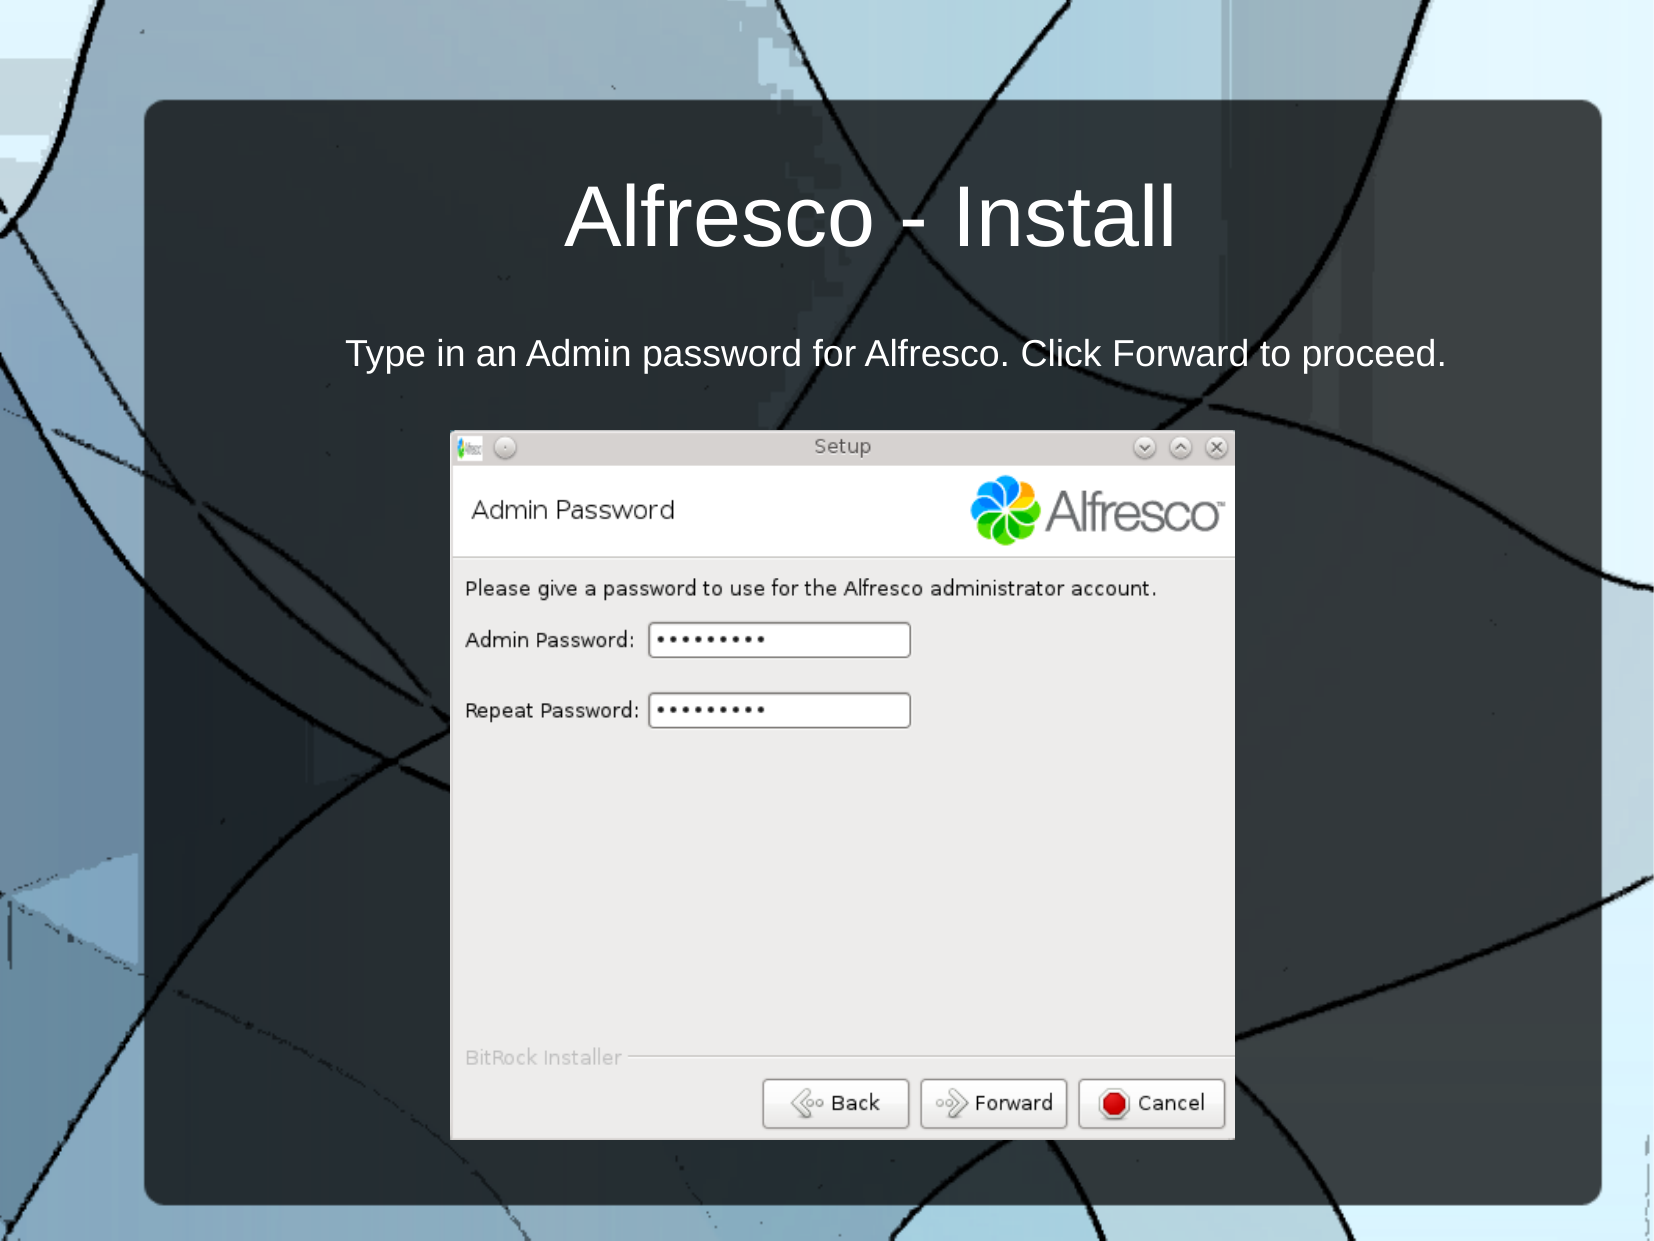

# Alfresco - Install
Type in an Admin password for Alfresco. Click Forward to proceed.